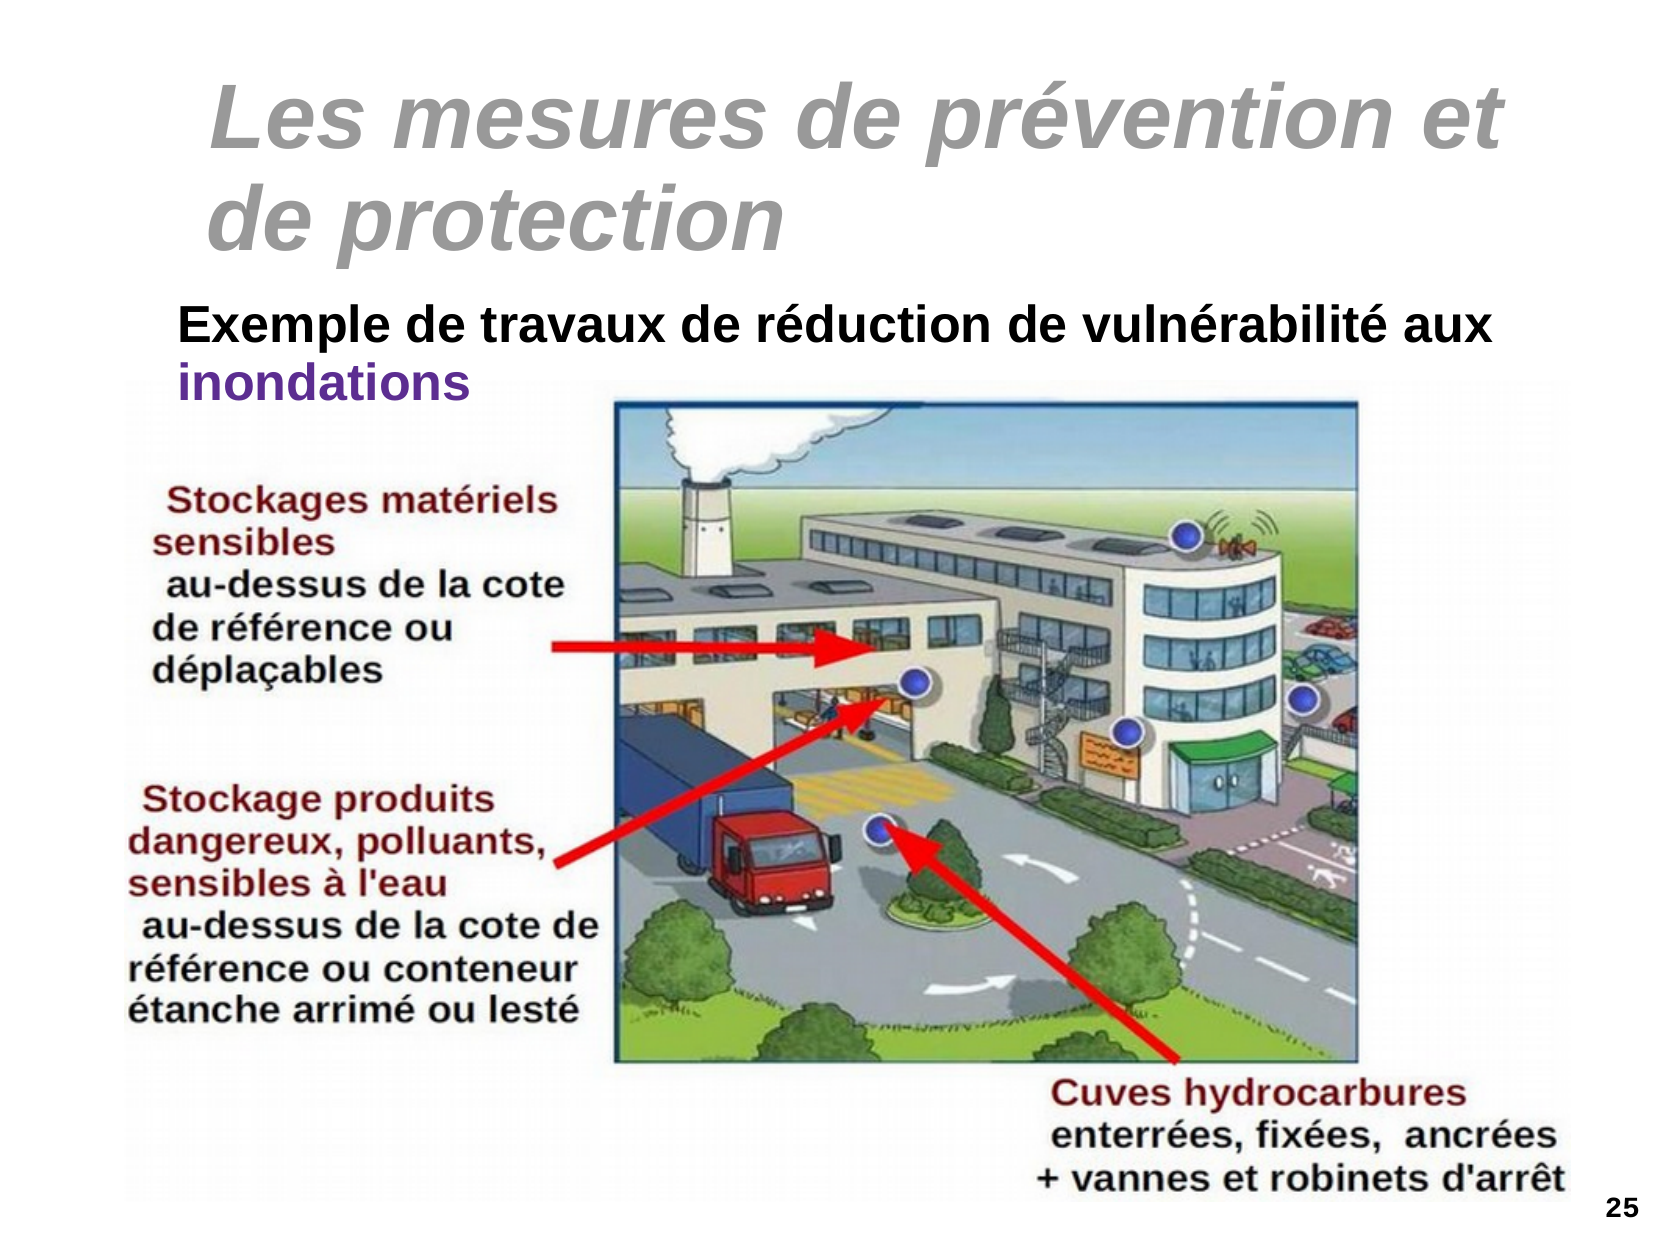

# Les mesures de prévention et de protection
Exemple de travaux de réduction de vulnérabilité aux inondations